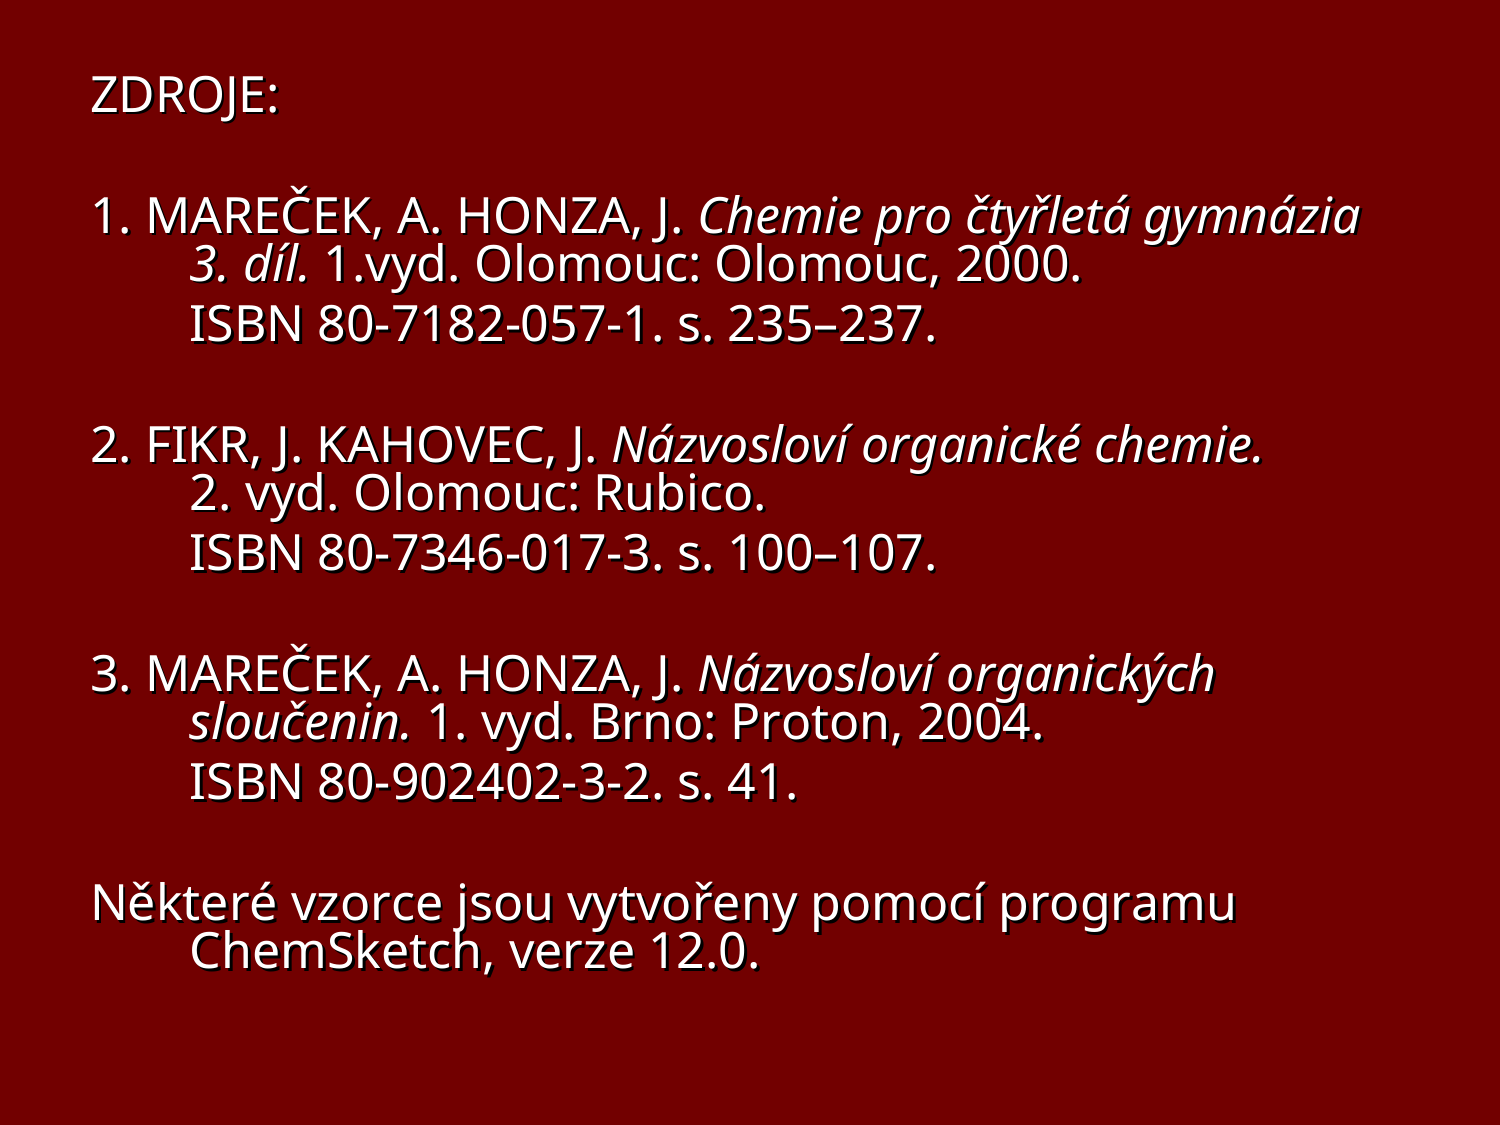

# ZDROJE:
1. MAREČEK, A. HONZA, J. Chemie pro čtyřletá gymnázia 3. díl. 1.vyd. Olomouc: Olomouc, 2000.
	ISBN 80-7182-057-1. s. 235–237.
2. FIKR, J. KAHOVEC, J. Názvosloví organické chemie.
2. vyd. Olomouc: Rubico.
	ISBN 80-7346-017-3. s. 100–107.
3. MAREČEK, A. HONZA, J. Názvosloví organických sloučenin. 1. vyd. Brno: Proton, 2004.
	ISBN 80-902402-3-2. s. 41.
Některé vzorce jsou vytvořeny pomocí programu ChemSketch, verze 12.0.